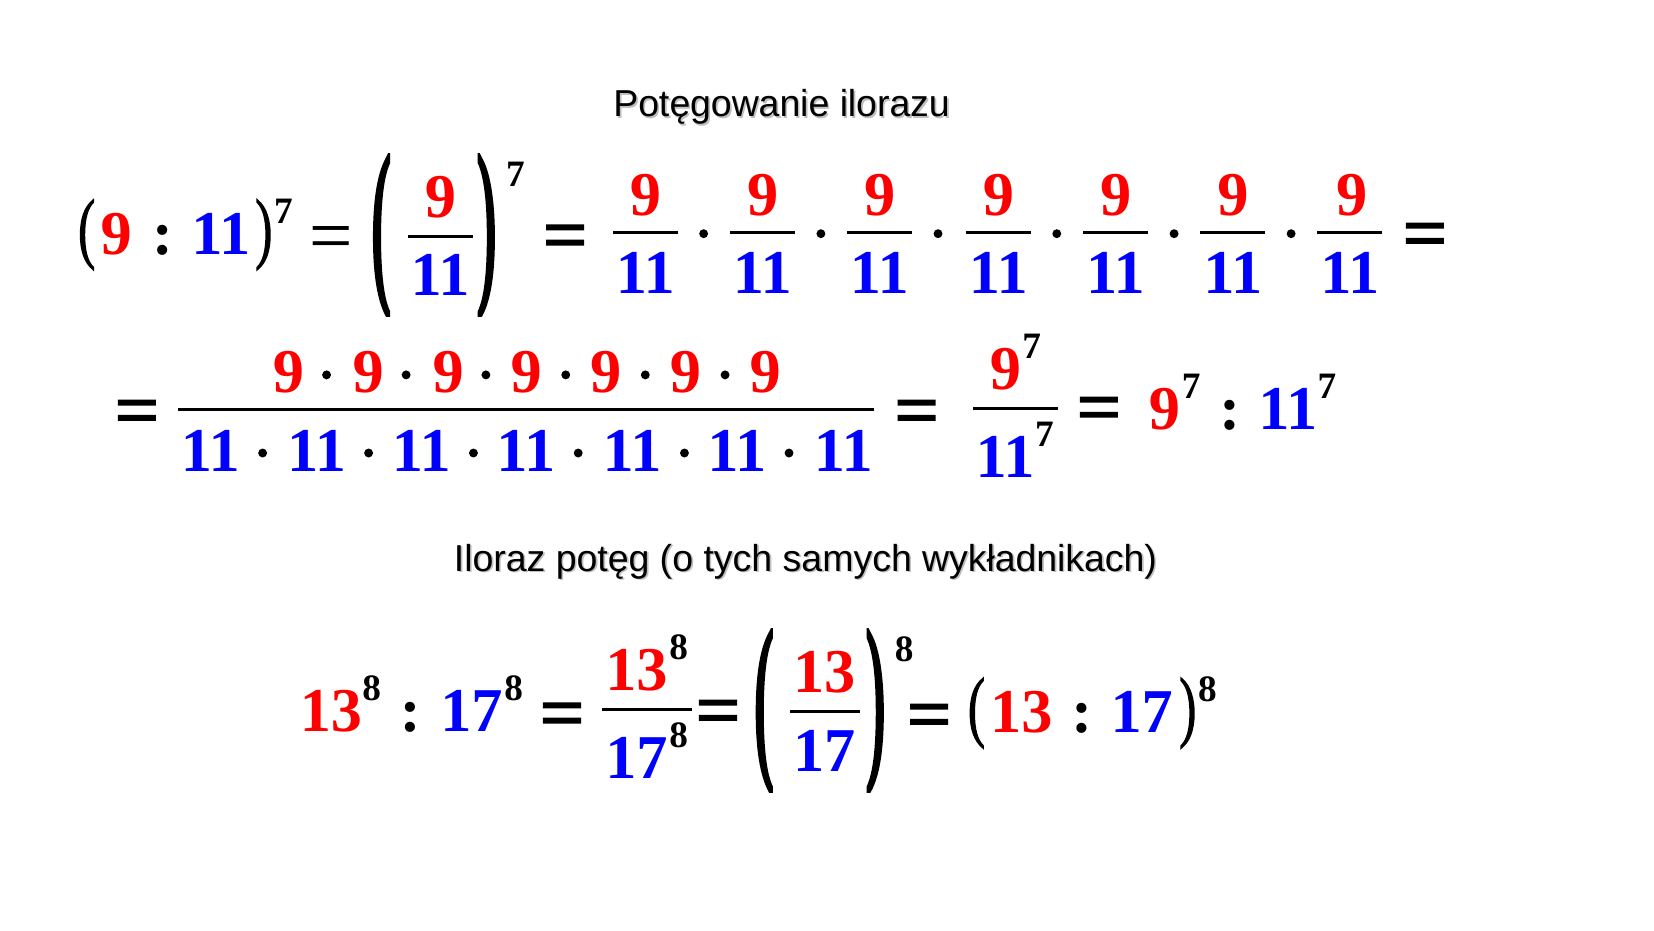

Potęgowanie ilorazu
Iloraz potęg (o tych samych wykładnikach)